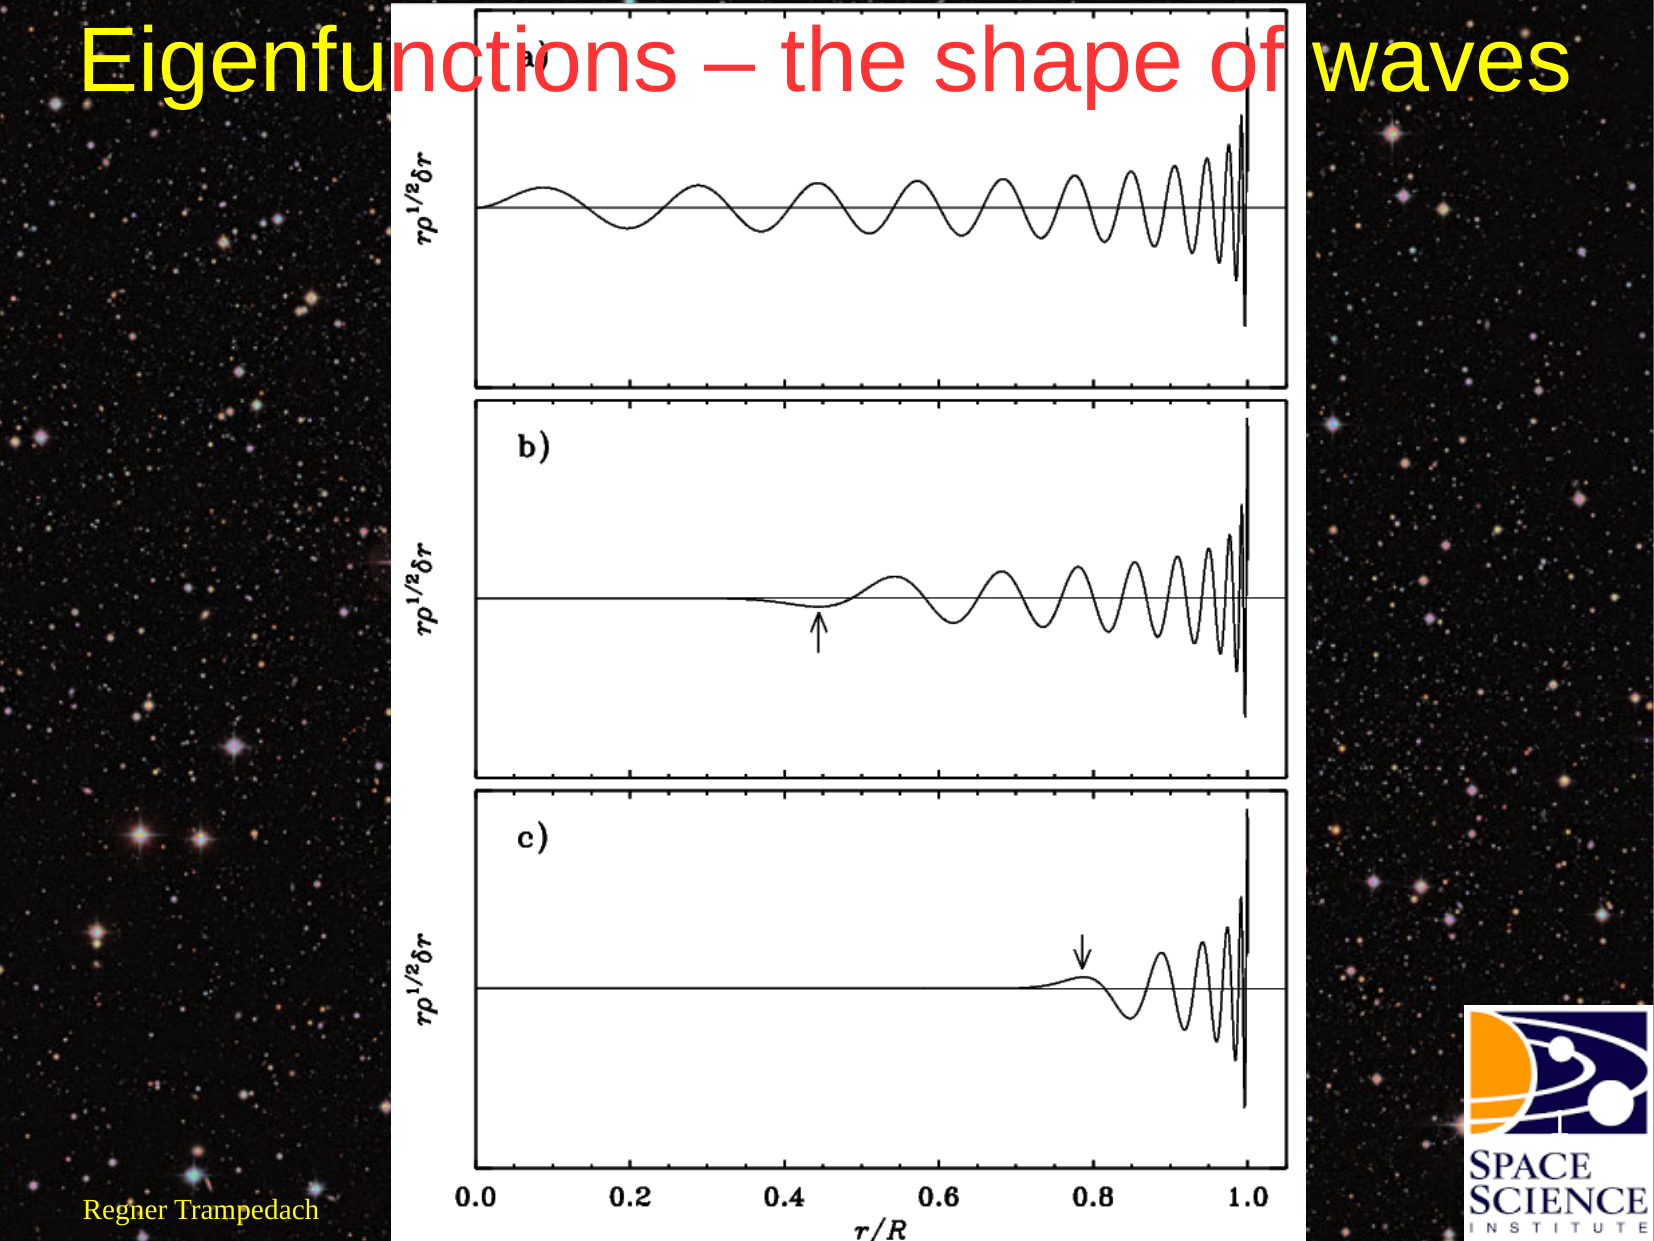

# Eigenfunctions – the shape of waves